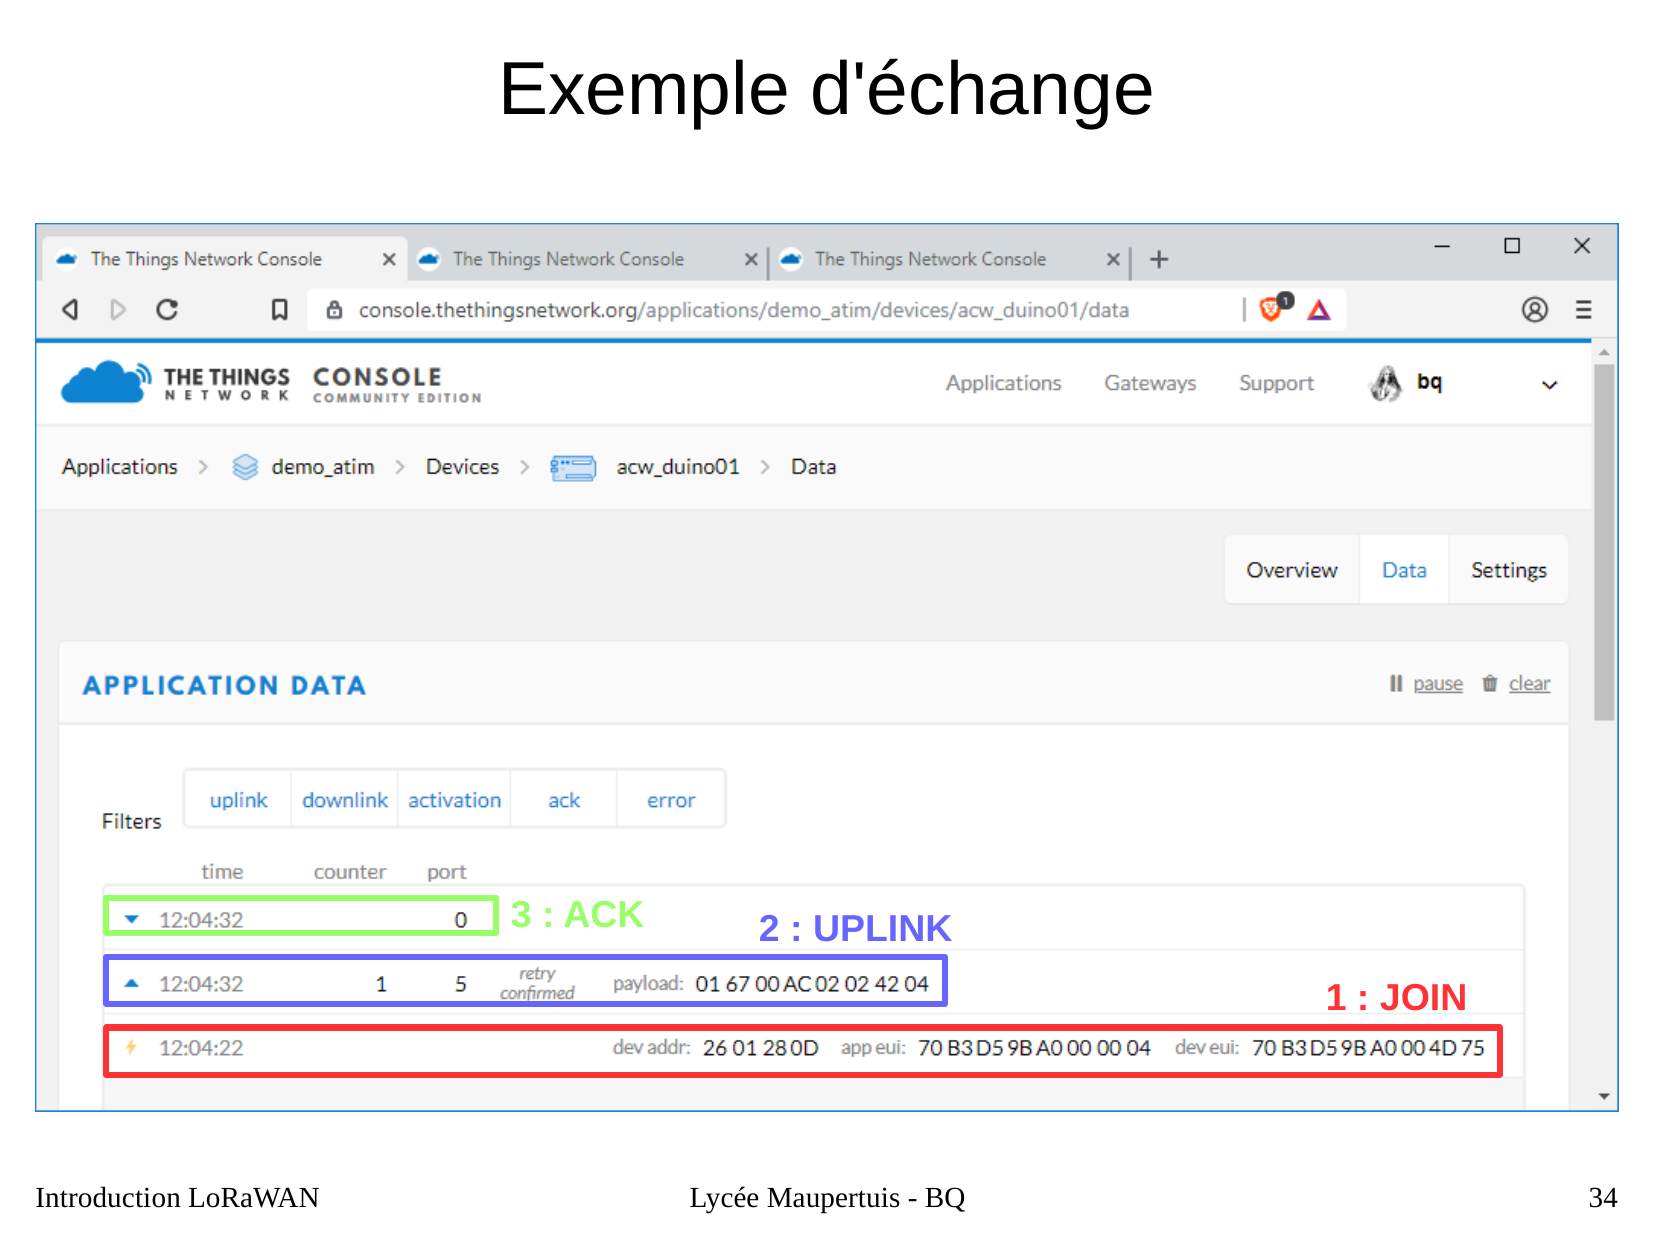

# Exemple d'échange
3 : ACK
2 : UPLINK
1 : JOIN
Introduction LoRaWAN
Lycée Maupertuis - BQ
34